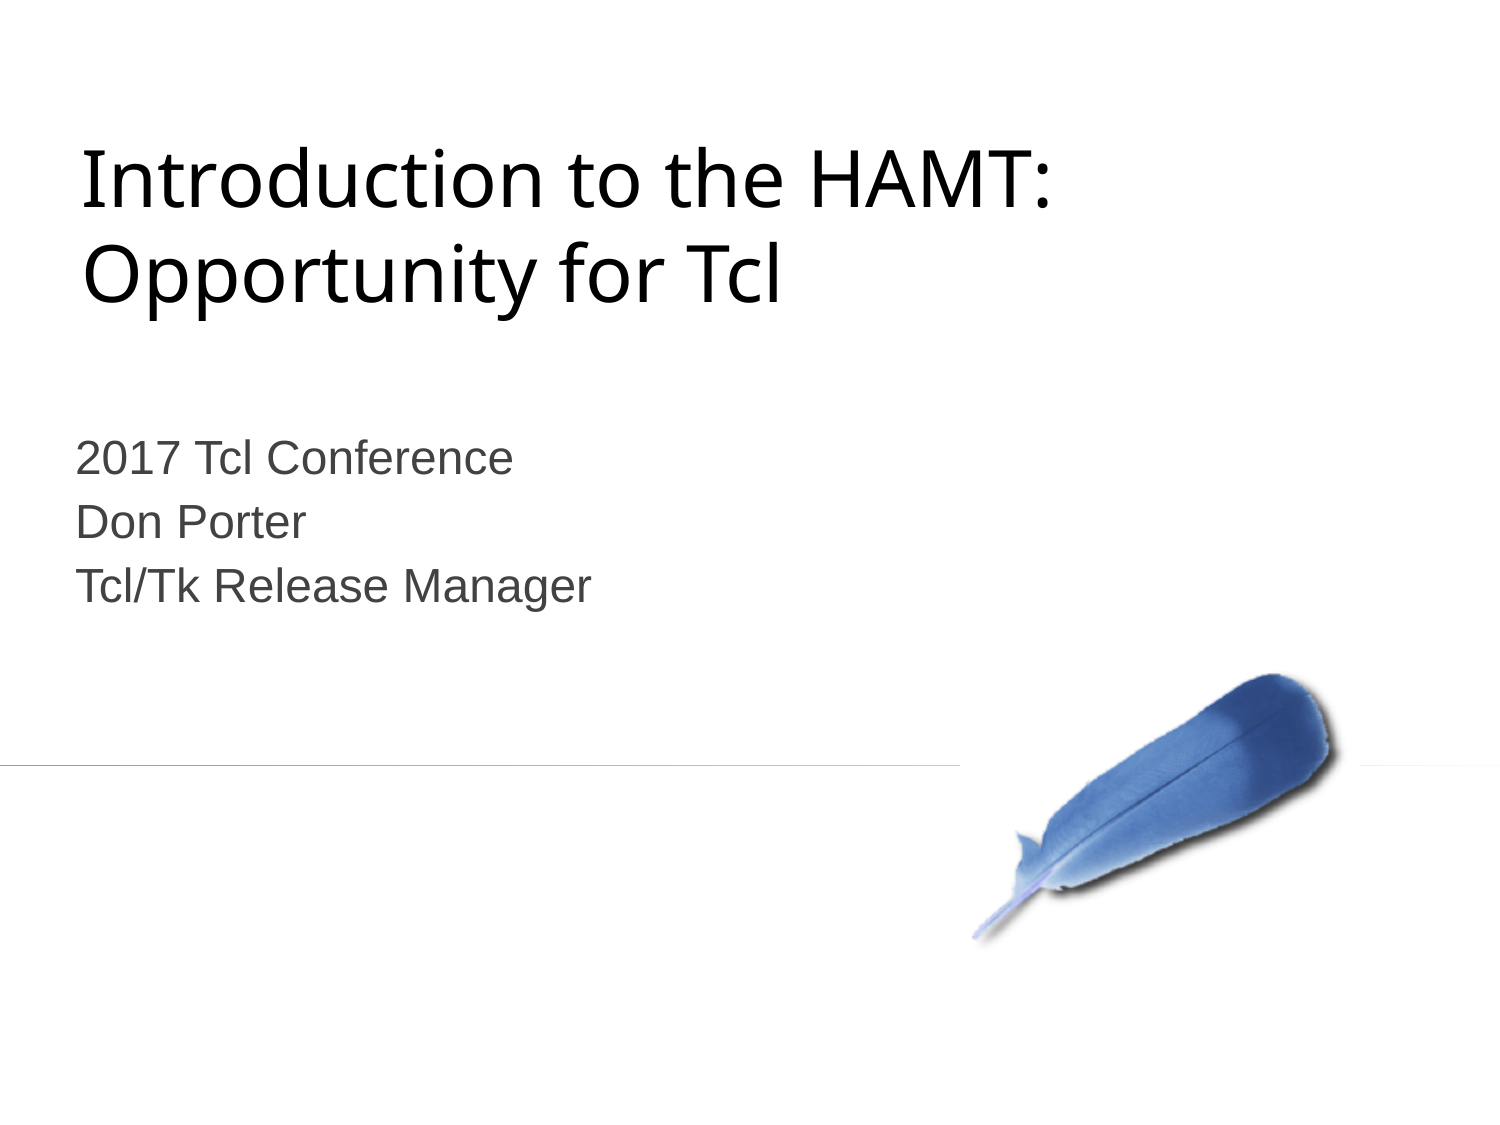

Introduction to the HAMT:
Opportunity for Tcl
# 2017 Tcl Conference
Don Porter
Tcl/Tk Release Manager